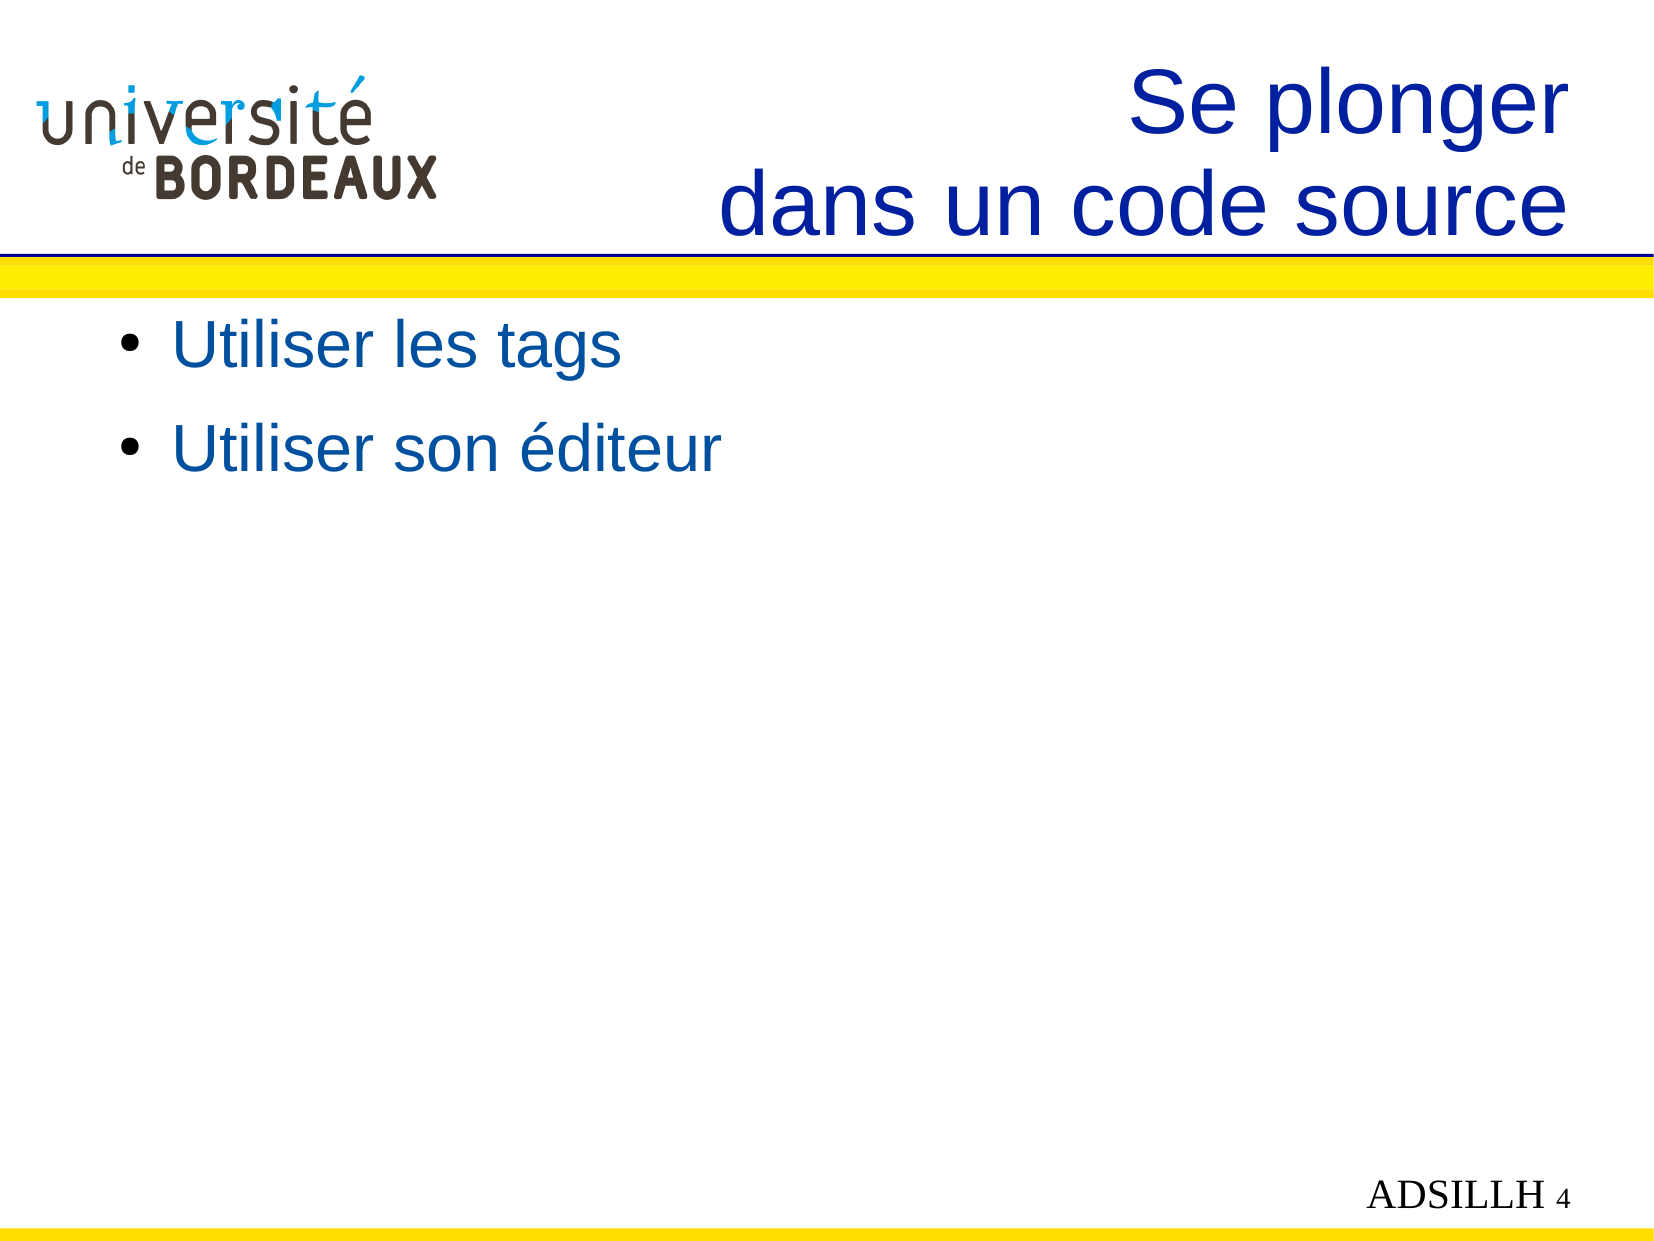

# Se plonger dans un code source
Utiliser les tags
Utiliser son éditeur
4